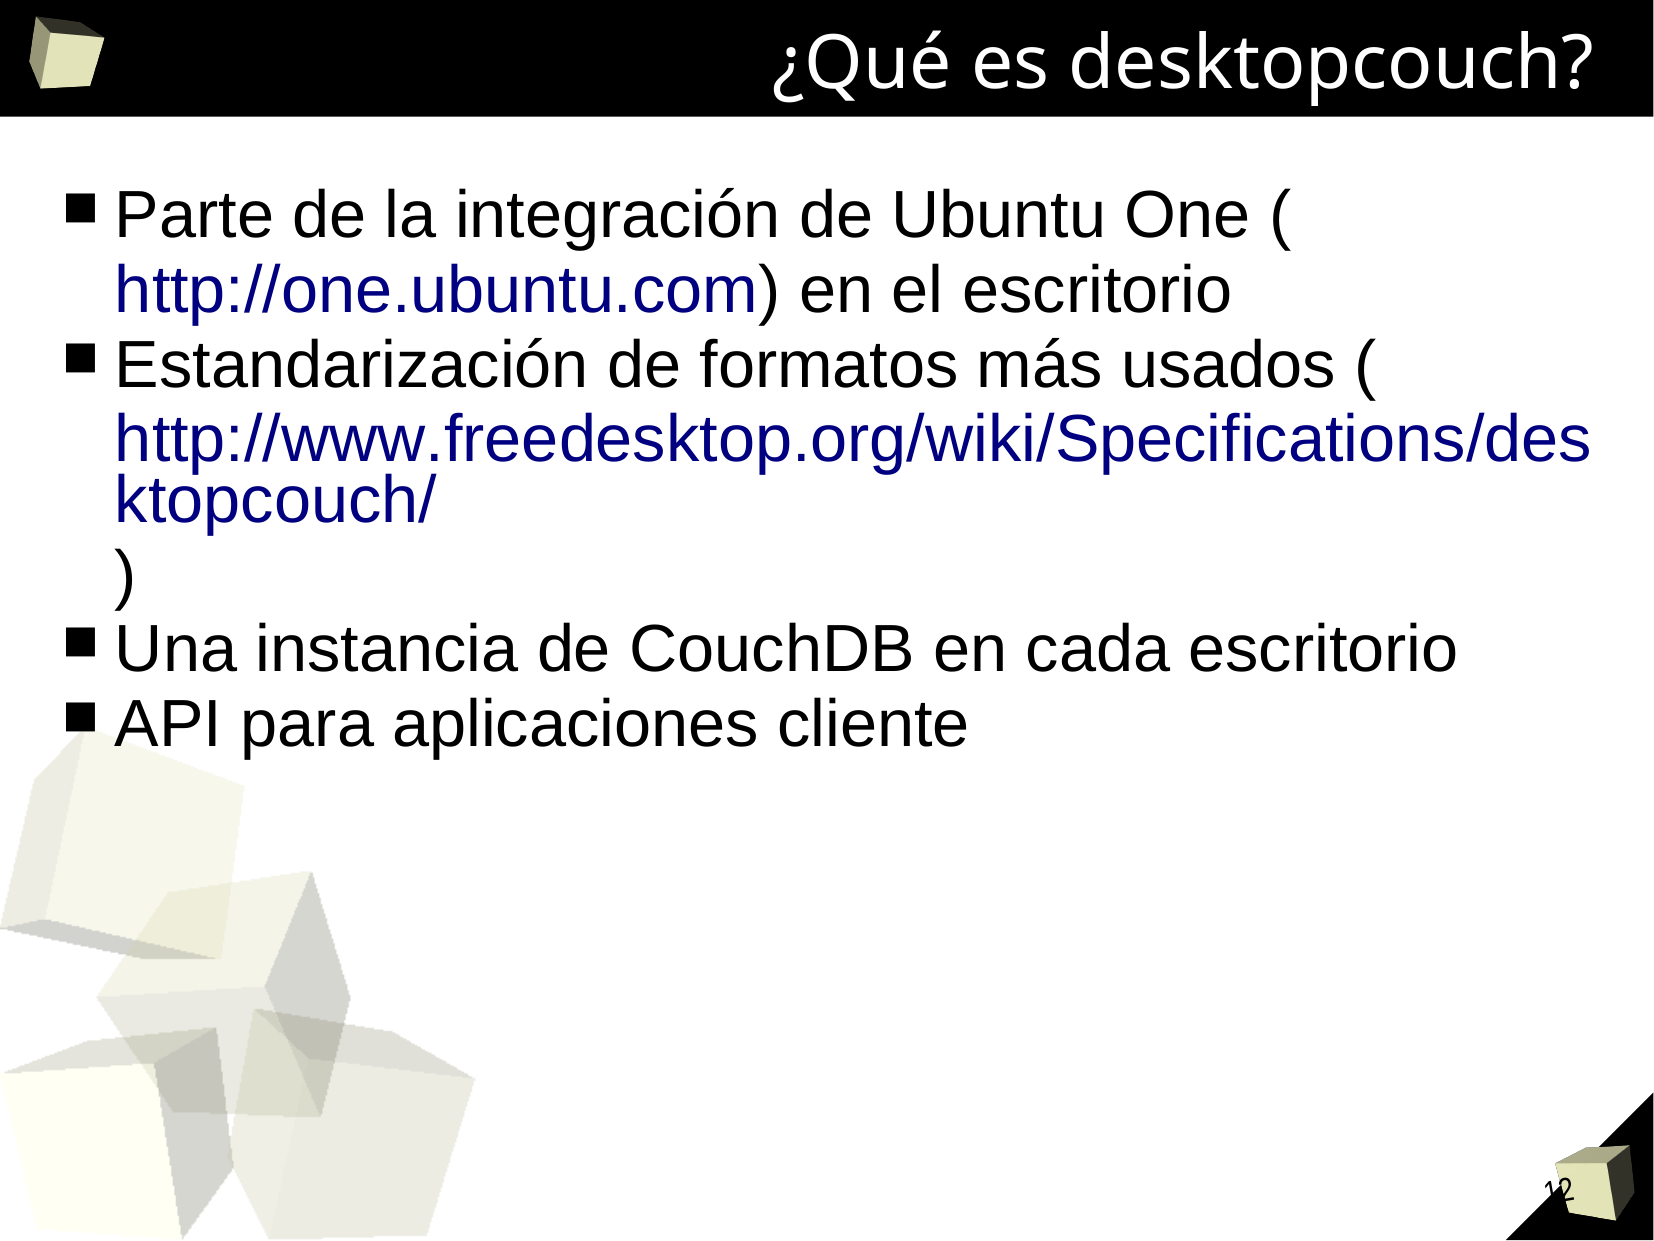

# ¿Qué es desktopcouch?
Parte de la integración de Ubuntu One (http://one.ubuntu.com) en el escritorio
Estandarización de formatos más usados (http://www.freedesktop.org/wiki/Specifications/desktopcouch/)
Una instancia de CouchDB en cada escritorio
API para aplicaciones cliente